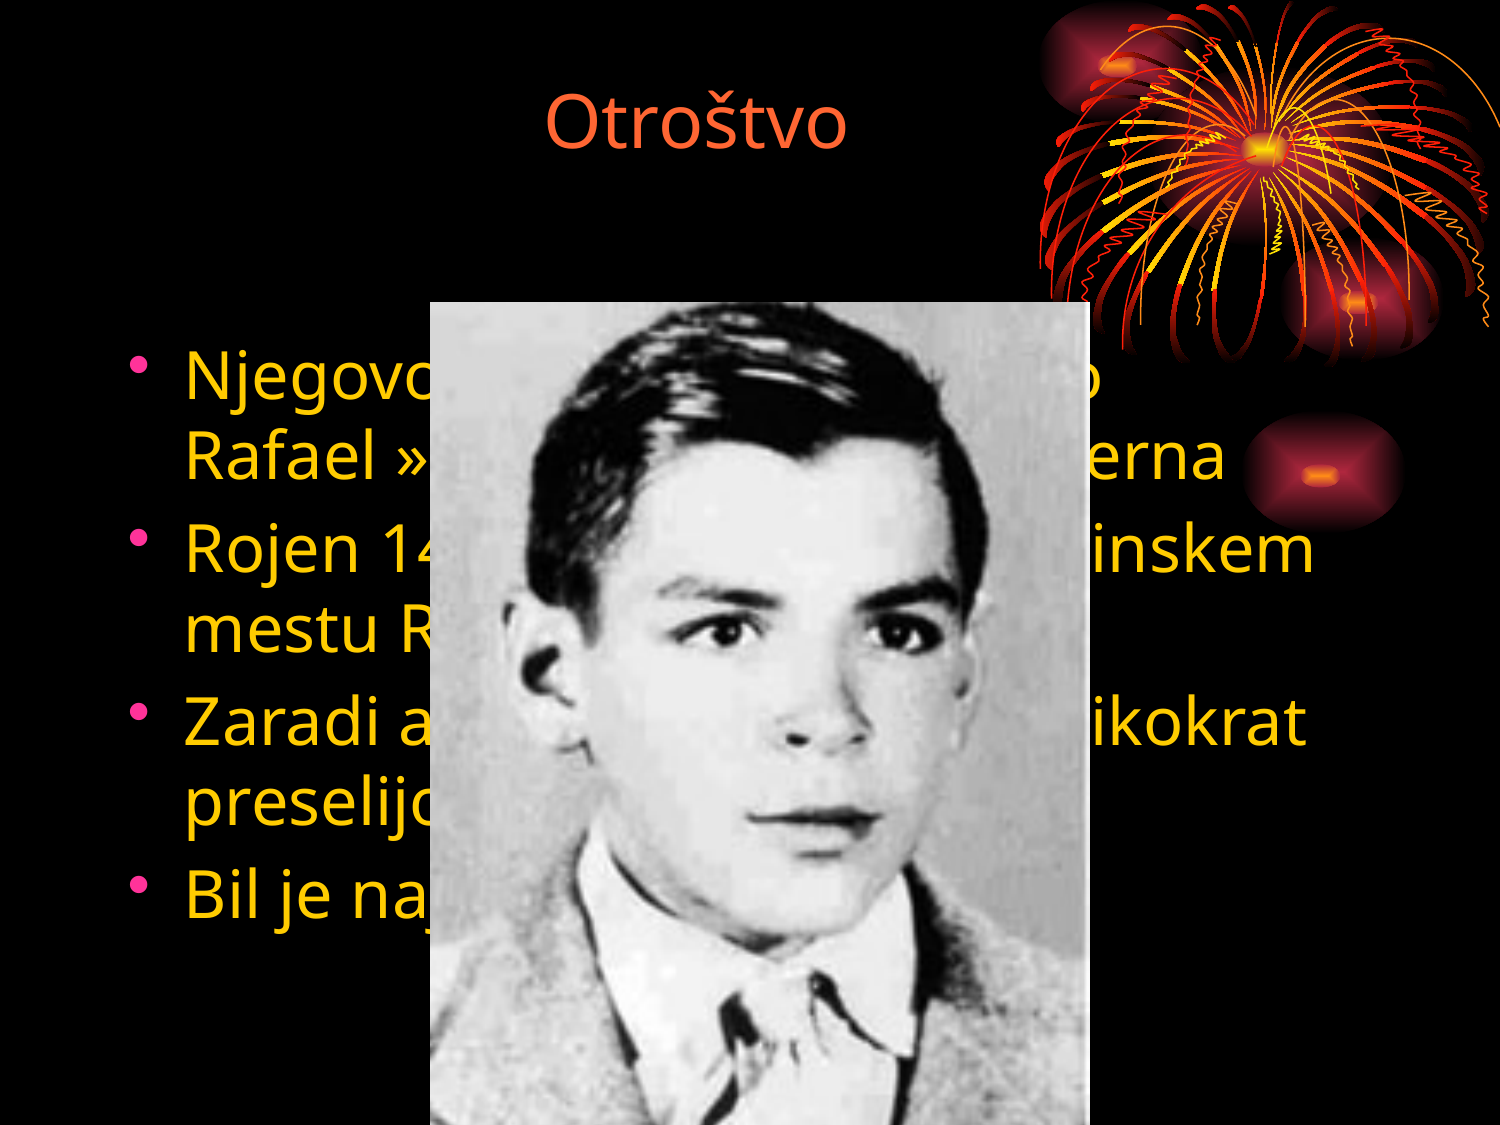

#
Otroštvo
Njegovo pravo ime je Ernesto Rafael »Che« Guevara de la Serna
Rojen 14 junija 1928 v argentinskem mestu Rosario
Zaradi astme se z družino velikokrat preselijo.
Bil je najboljši učenec na šoli